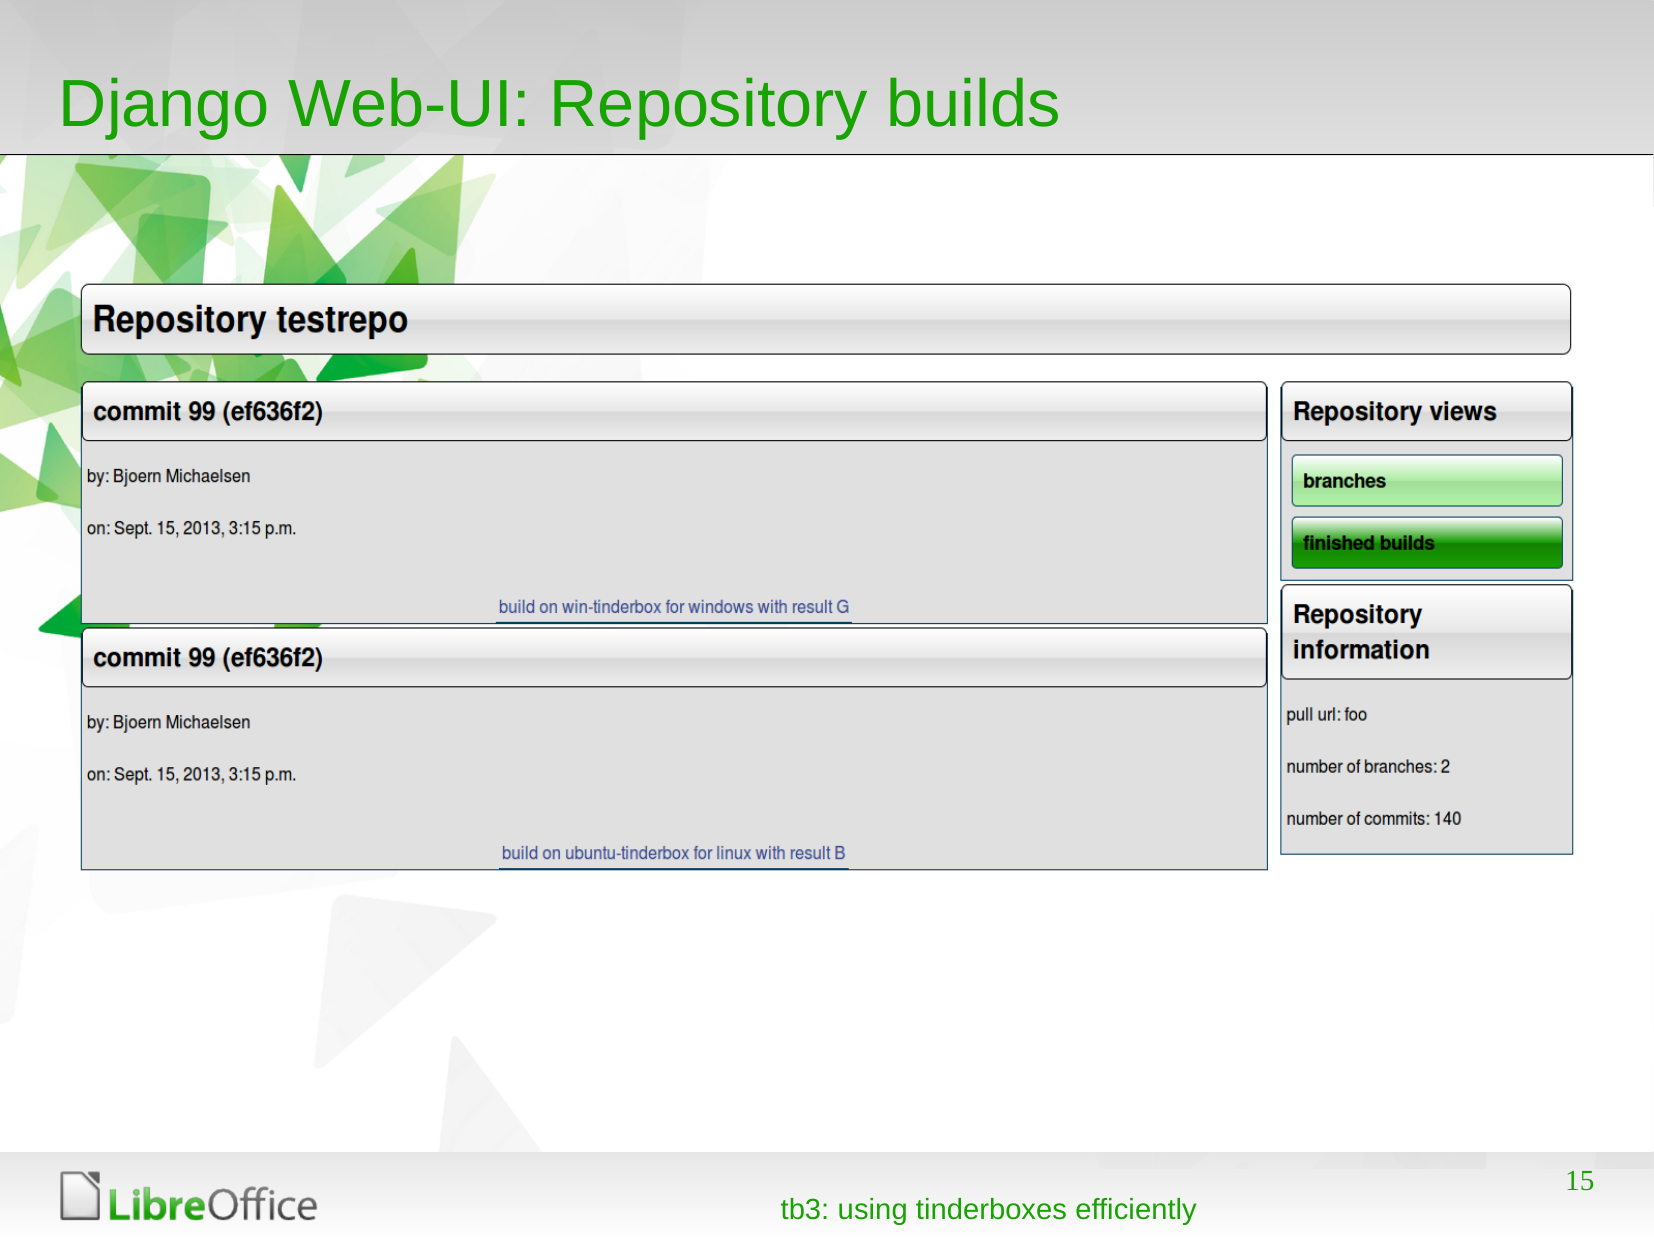

# Django Web-UI: Repository builds
15
liberating productivity